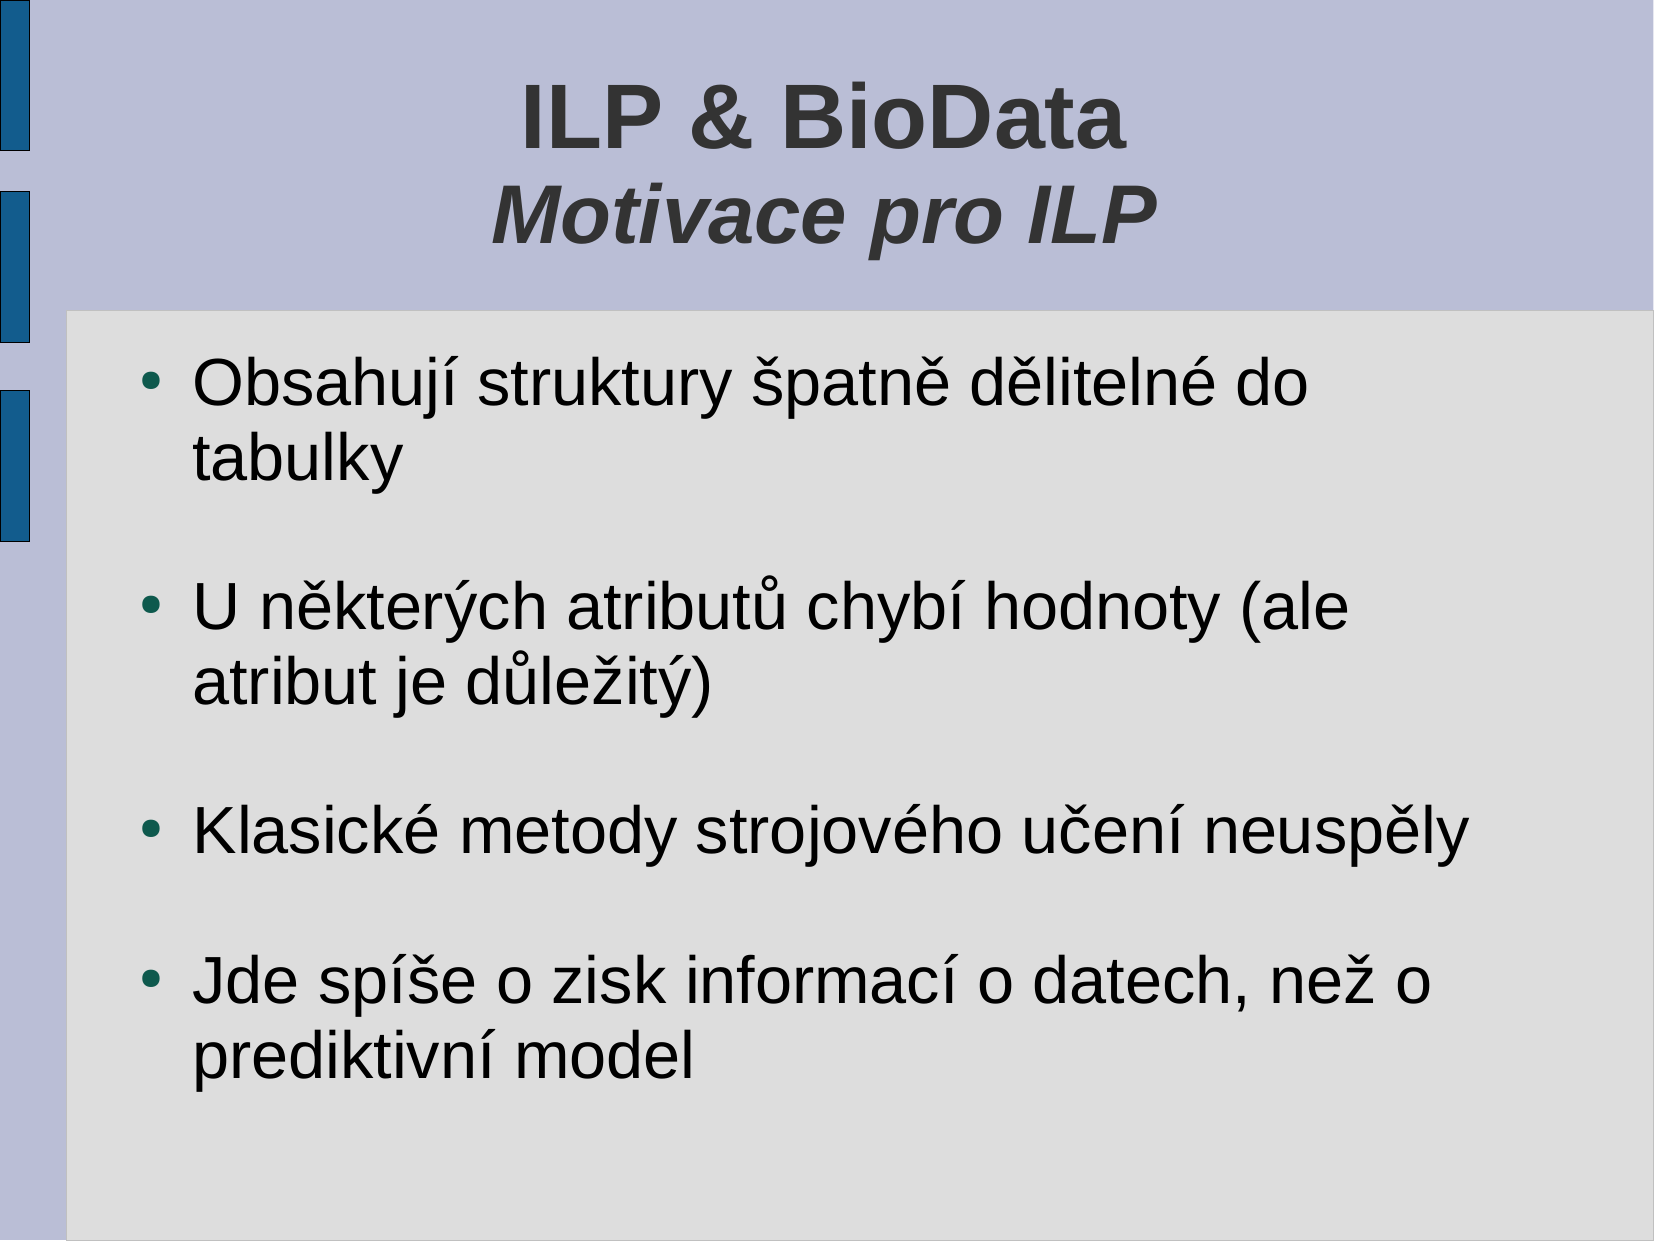

# ILP & BioData Motivace pro ILP
Obsahují struktury špatně dělitelné do tabulky
U některých atributů chybí hodnoty (ale atribut je důležitý)
Klasické metody strojového učení neuspěly
Jde spíše o zisk informací o datech, než o prediktivní model